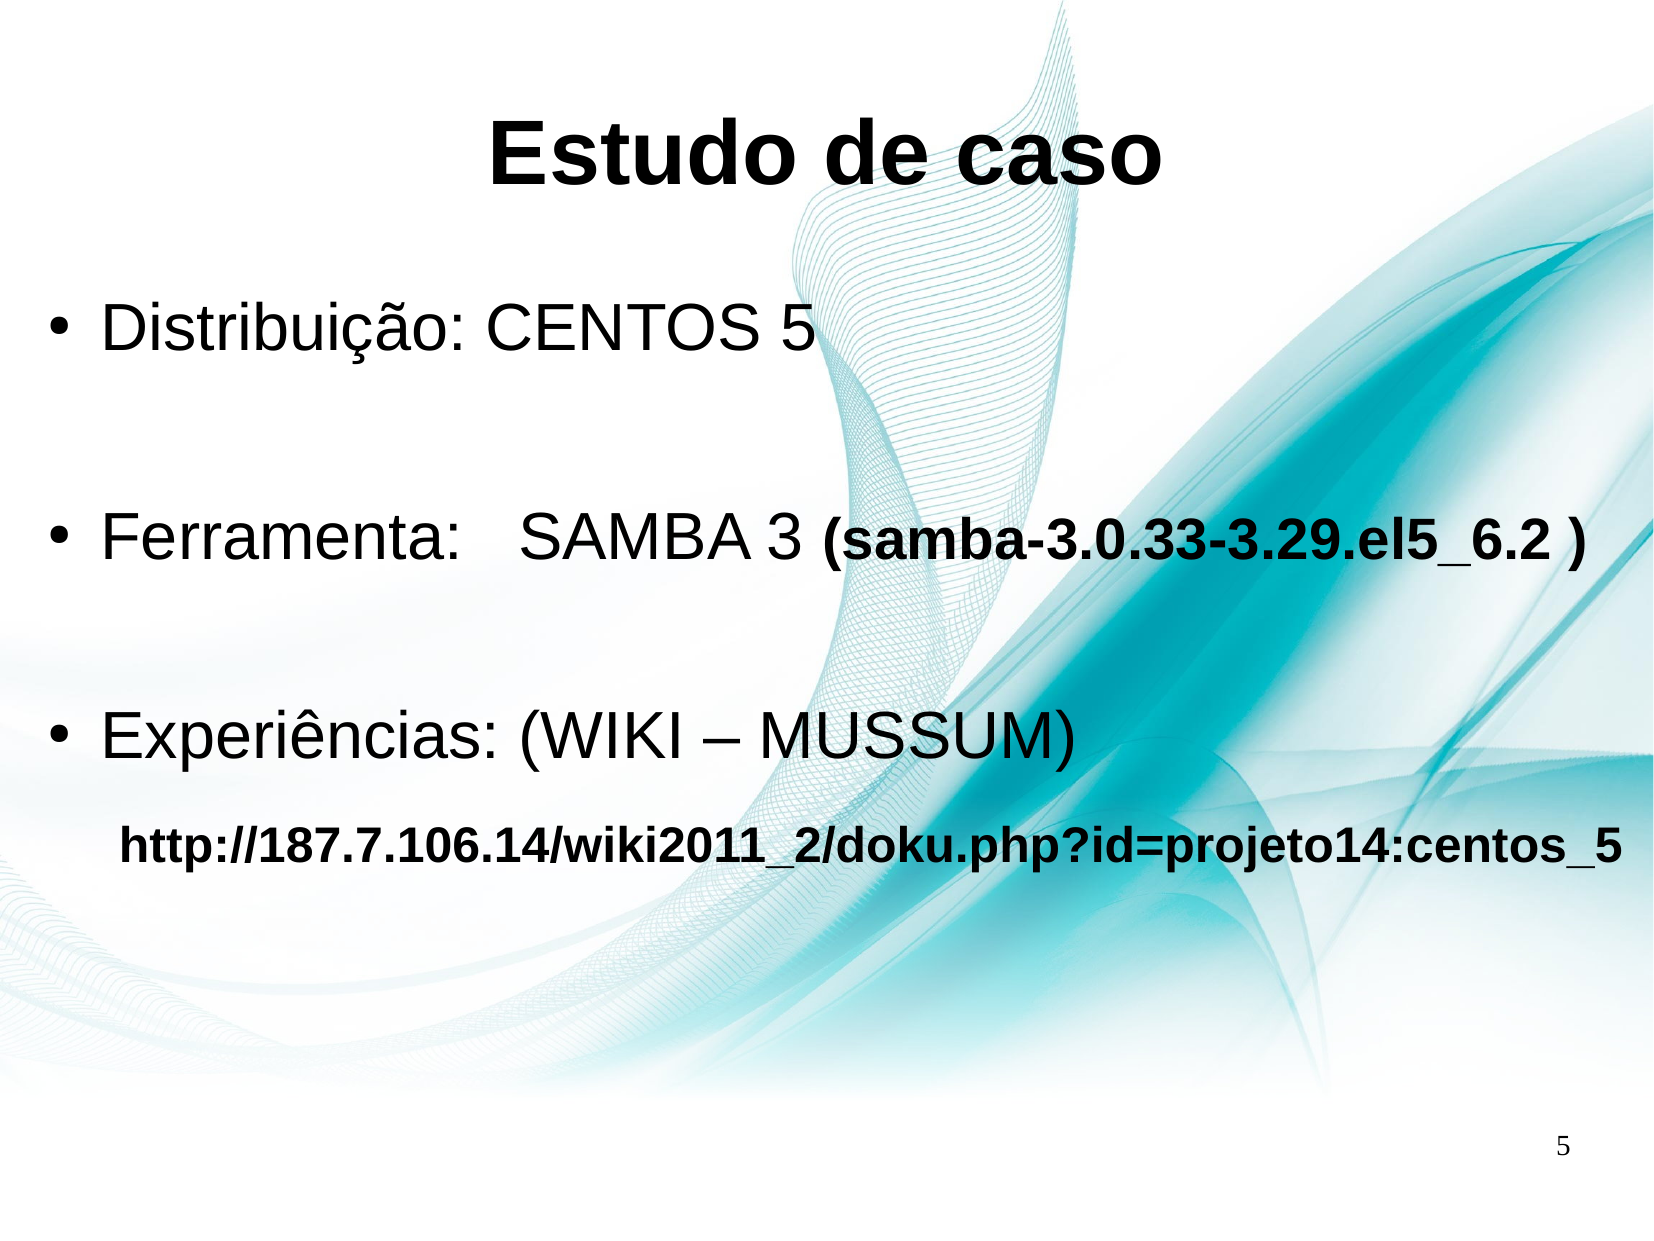

# Estudo de caso
Distribuição: CENTOS 5
Ferramenta: SAMBA 3 (samba-3.0.33-3.29.el5_6.2 )
Experiências: (WIKI – MUSSUM)
 http://187.7.106.14/wiki2011_2/doku.php?id=projeto14:centos_5
5